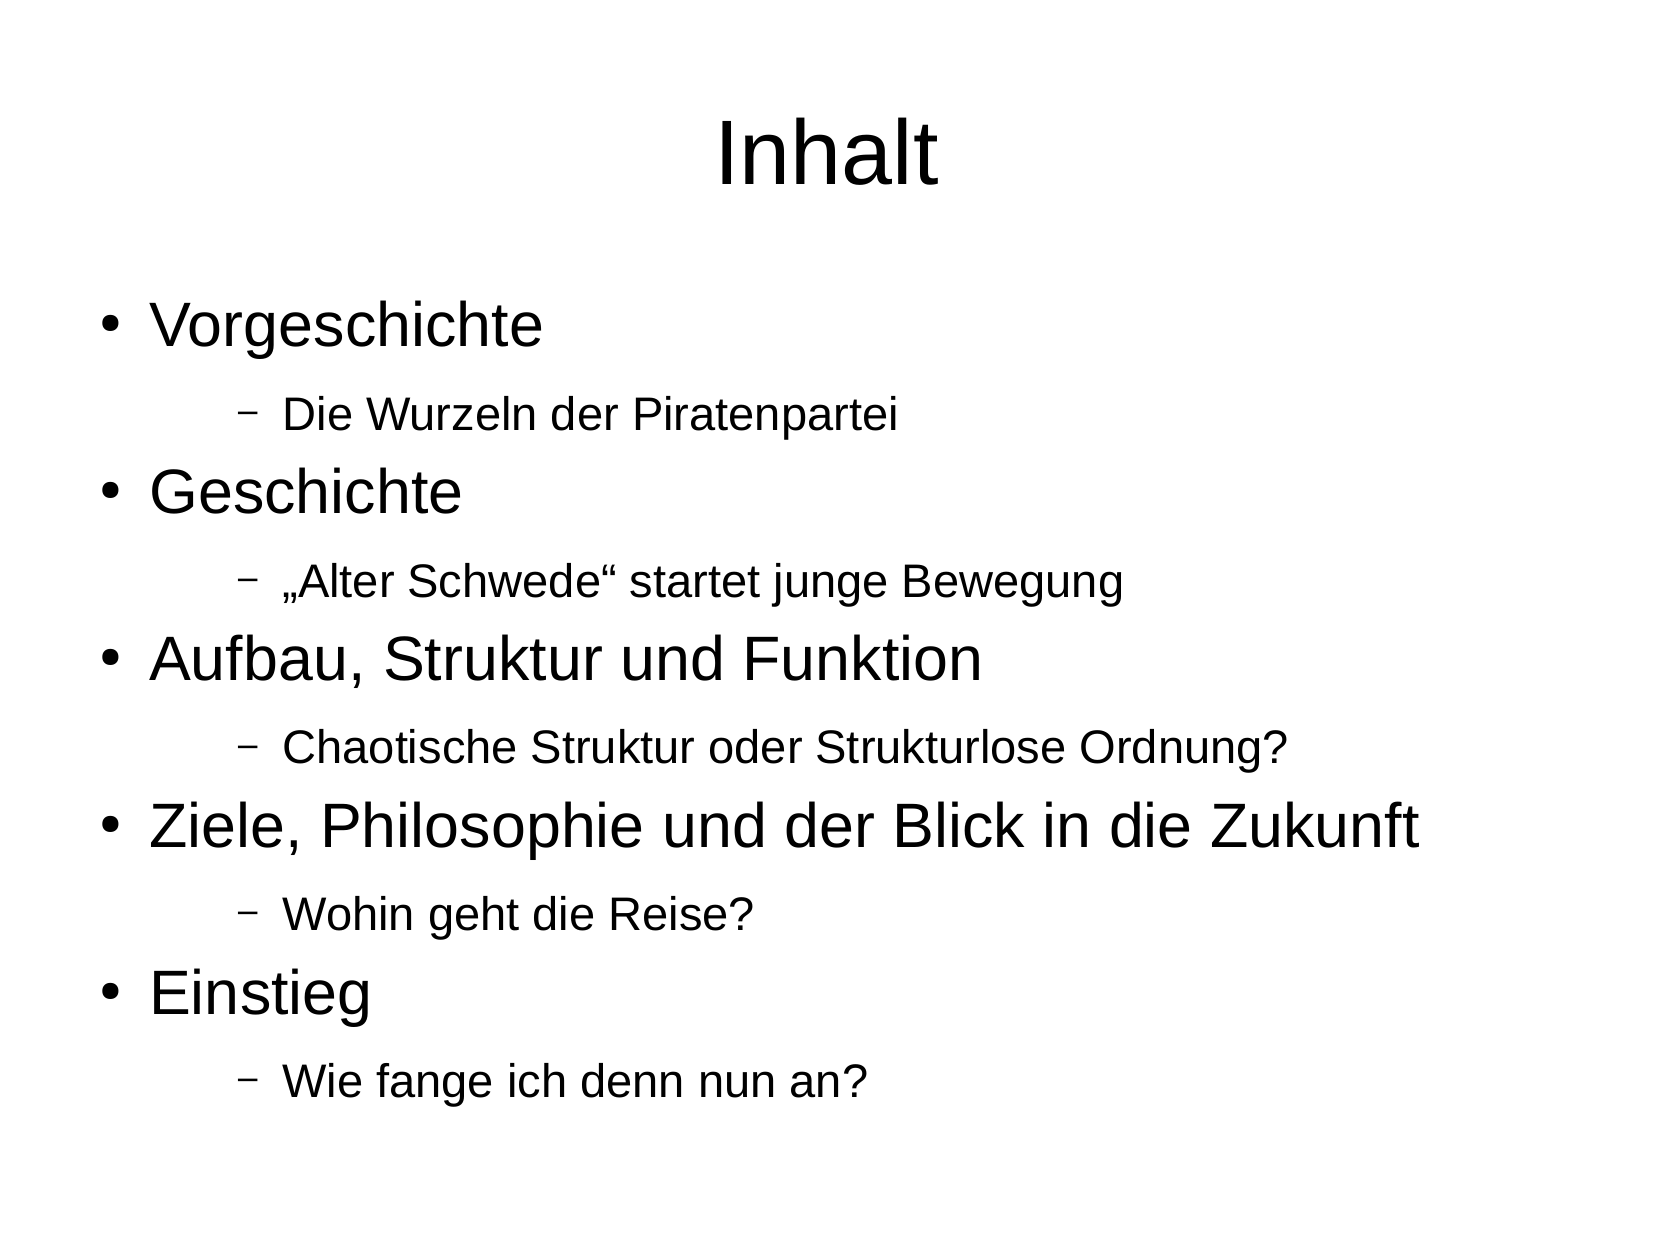

# Inhalt
Vorgeschichte
Die Wurzeln der Piratenpartei
Geschichte
„Alter Schwede“ startet junge Bewegung
Aufbau, Struktur und Funktion
Chaotische Struktur oder Strukturlose Ordnung?
Ziele, Philosophie und der Blick in die Zukunft
Wohin geht die Reise?
Einstieg
Wie fange ich denn nun an?